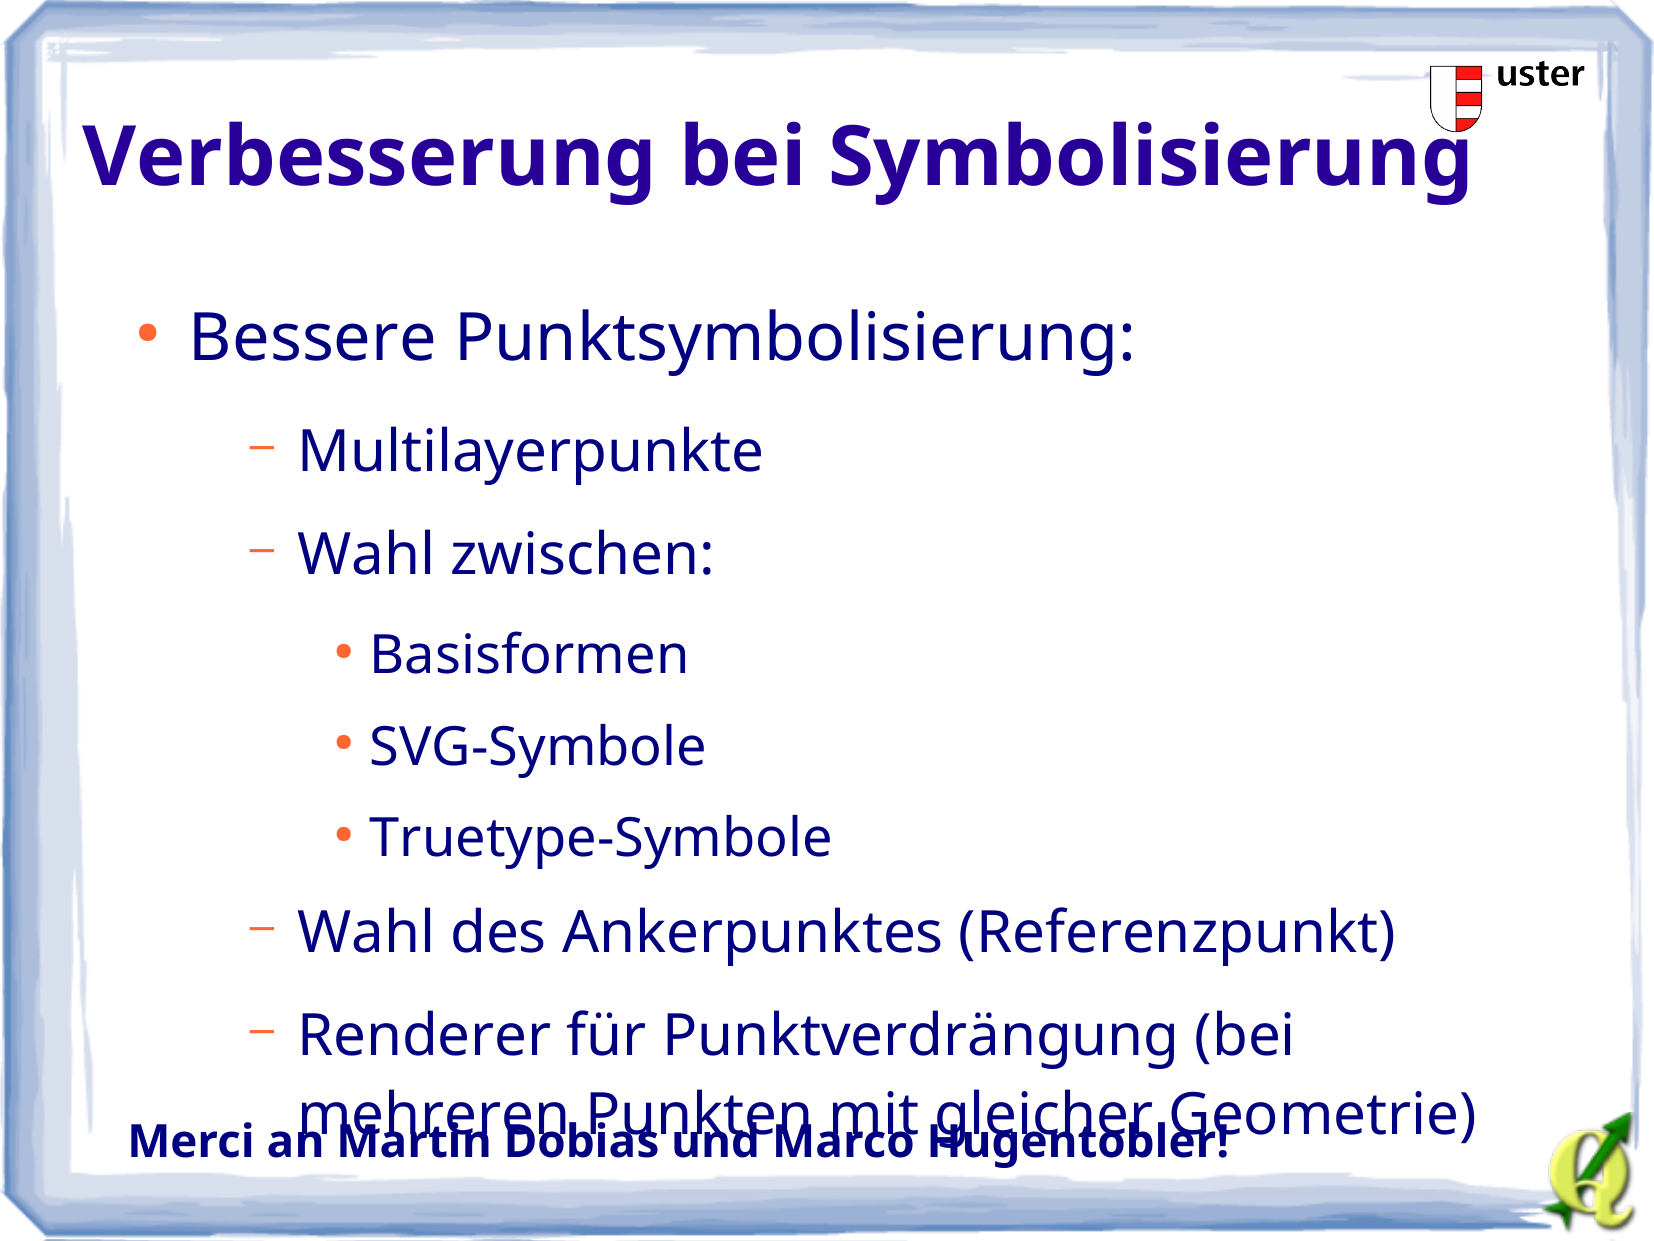

# Verbesserung bei Symbolisierung
Bessere Punktsymbolisierung:
Multilayerpunkte
Wahl zwischen:
Basisformen
SVG-Symbole
Truetype-Symbole
Wahl des Ankerpunktes (Referenzpunkt)
Renderer für Punktverdrängung (bei mehreren Punkten mit gleicher Geometrie)
Merci an Martin Dobias und Marco Hugentobler!